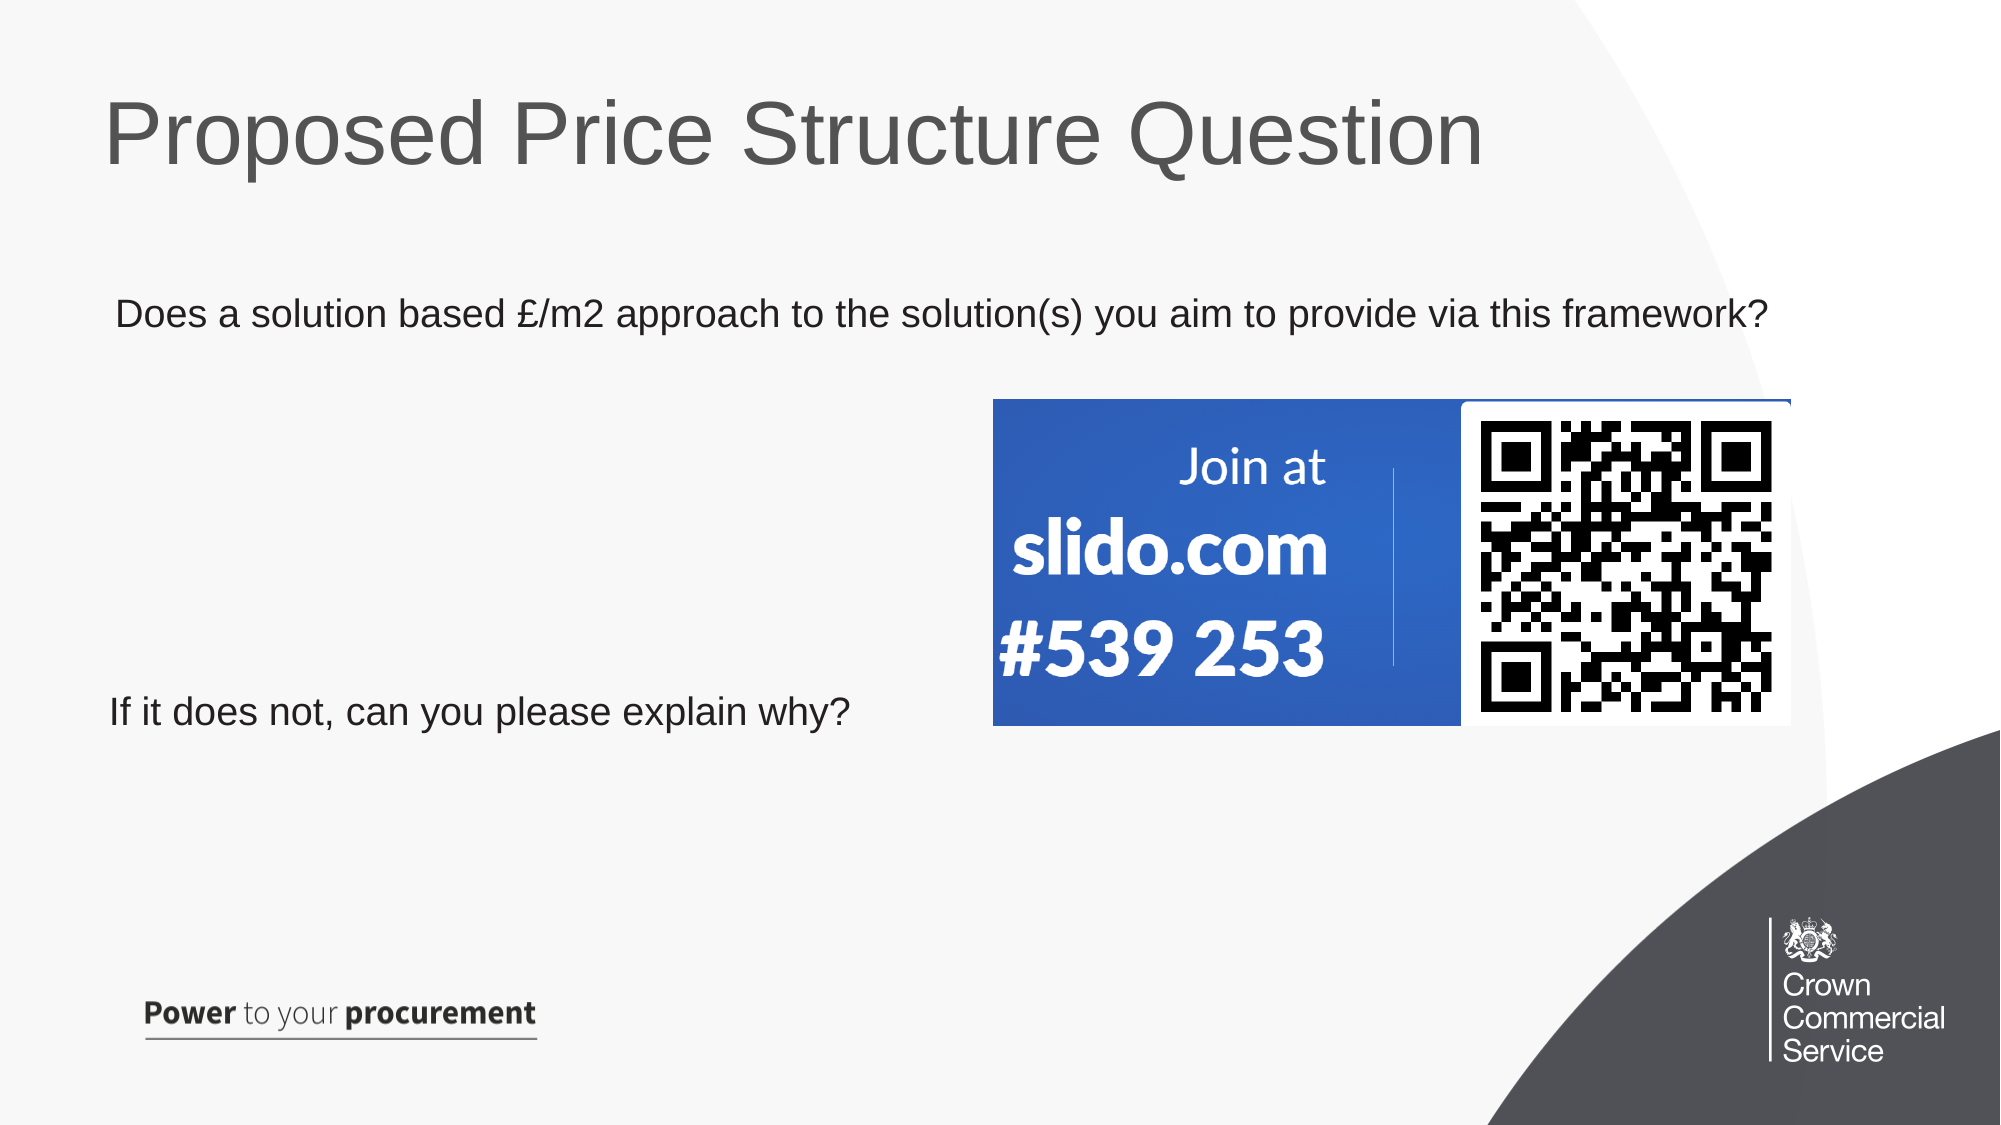

# Proposed Price Structure Question
Does a solution based £/m2 approach to the solution(s) you aim to provide via this framework?
If it does not, can you please explain why?